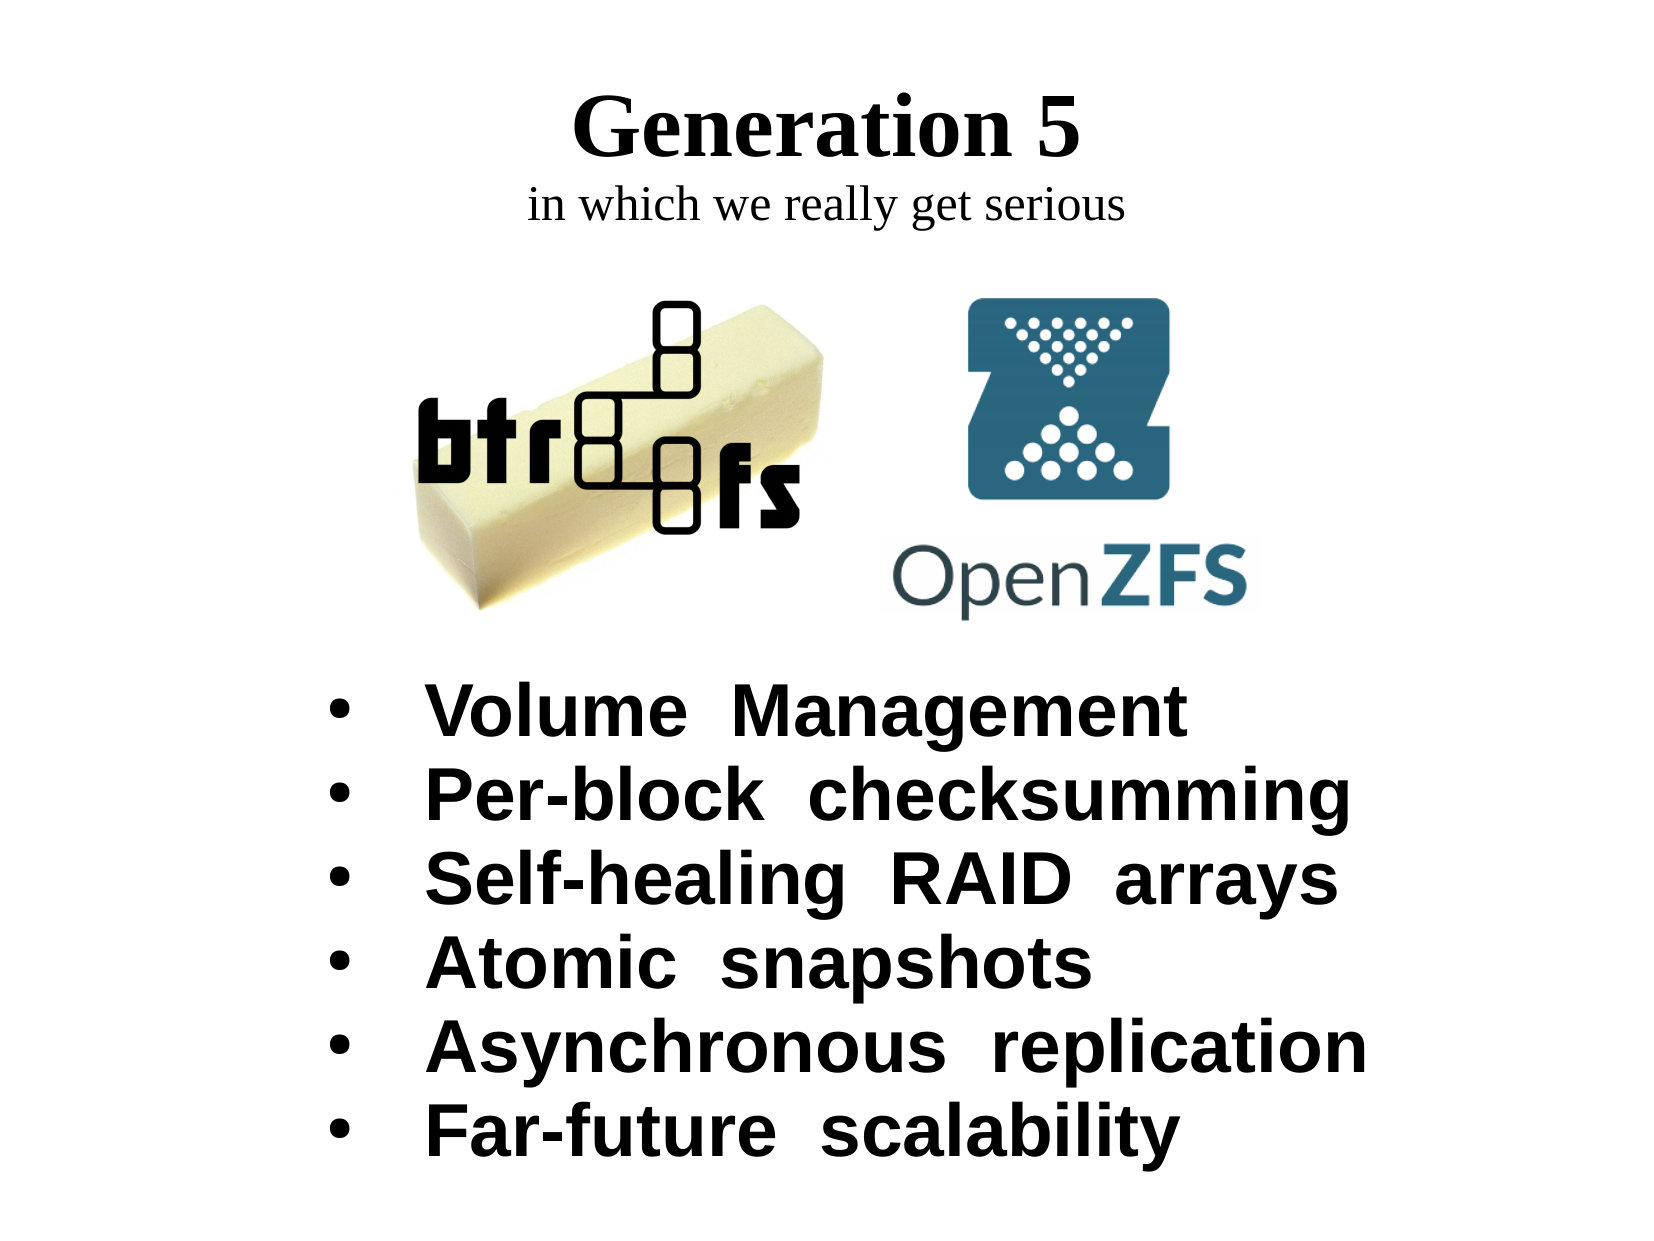

# Generation 5 in which we really get serious
| Volume Management Per-block checksumming Self-healing RAID arrays Atomic snapshots Asynchronous replication Far-future scalability |
| --- |